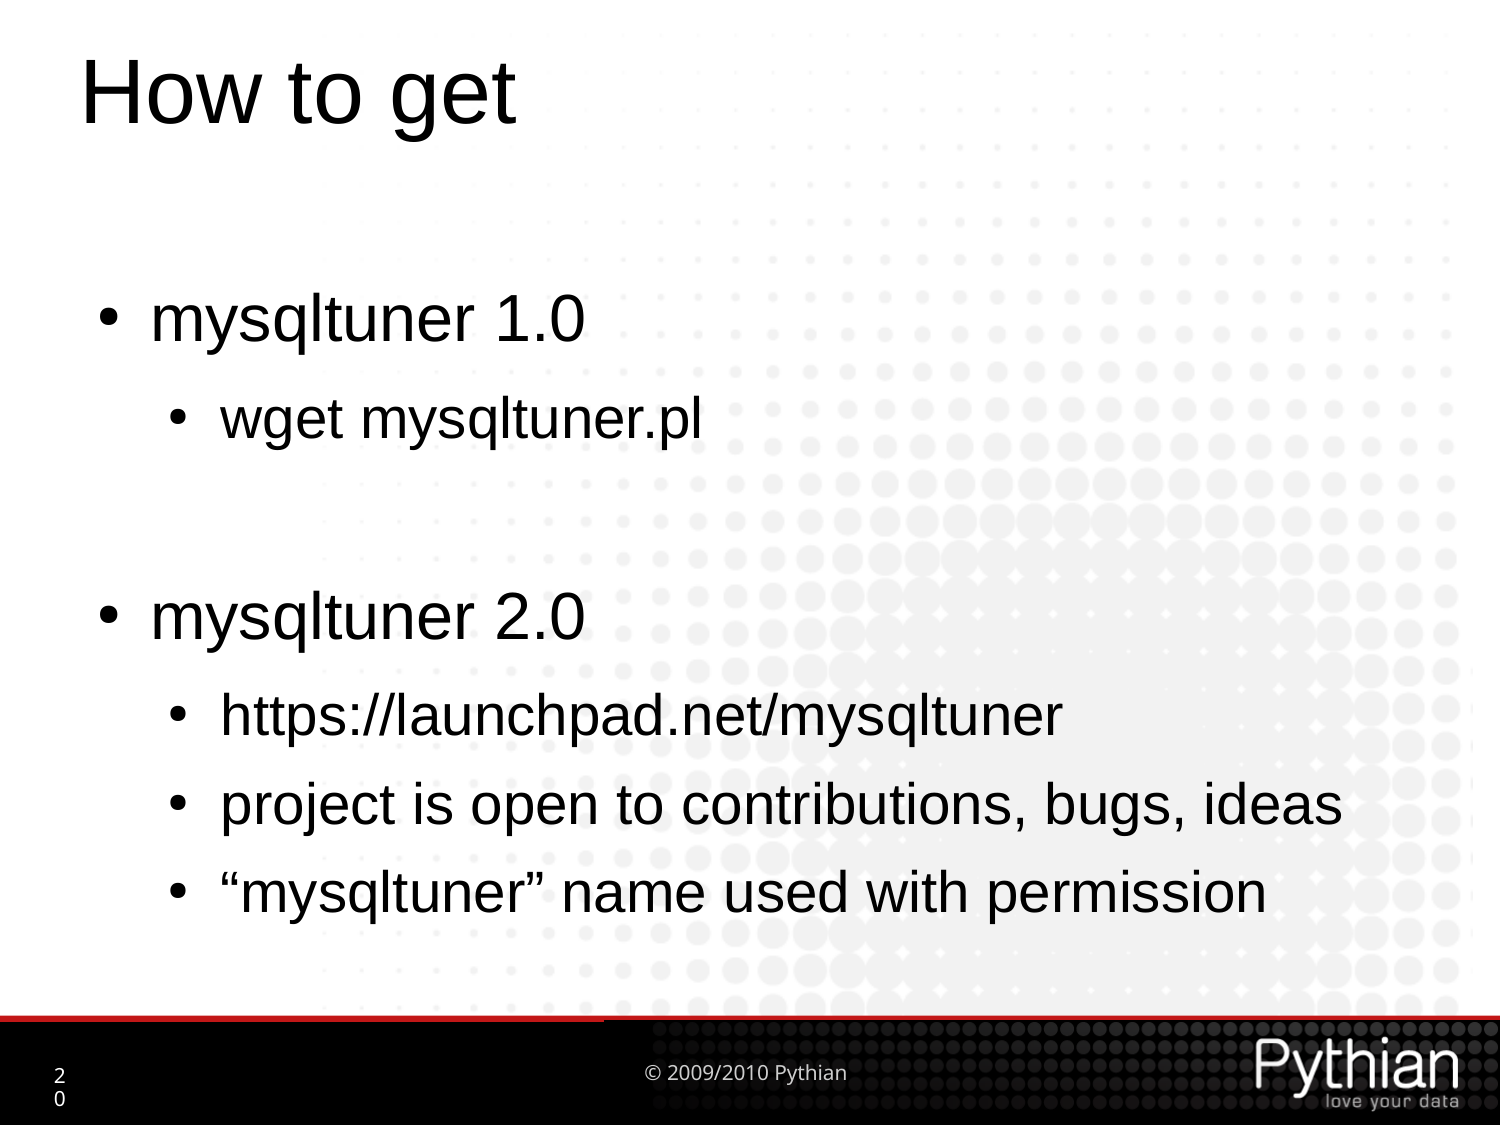

# How to get
mysqltuner 1.0
wget mysqltuner.pl
mysqltuner 2.0
https://launchpad.net/mysqltuner
project is open to contributions, bugs, ideas
“mysqltuner” name used with permission